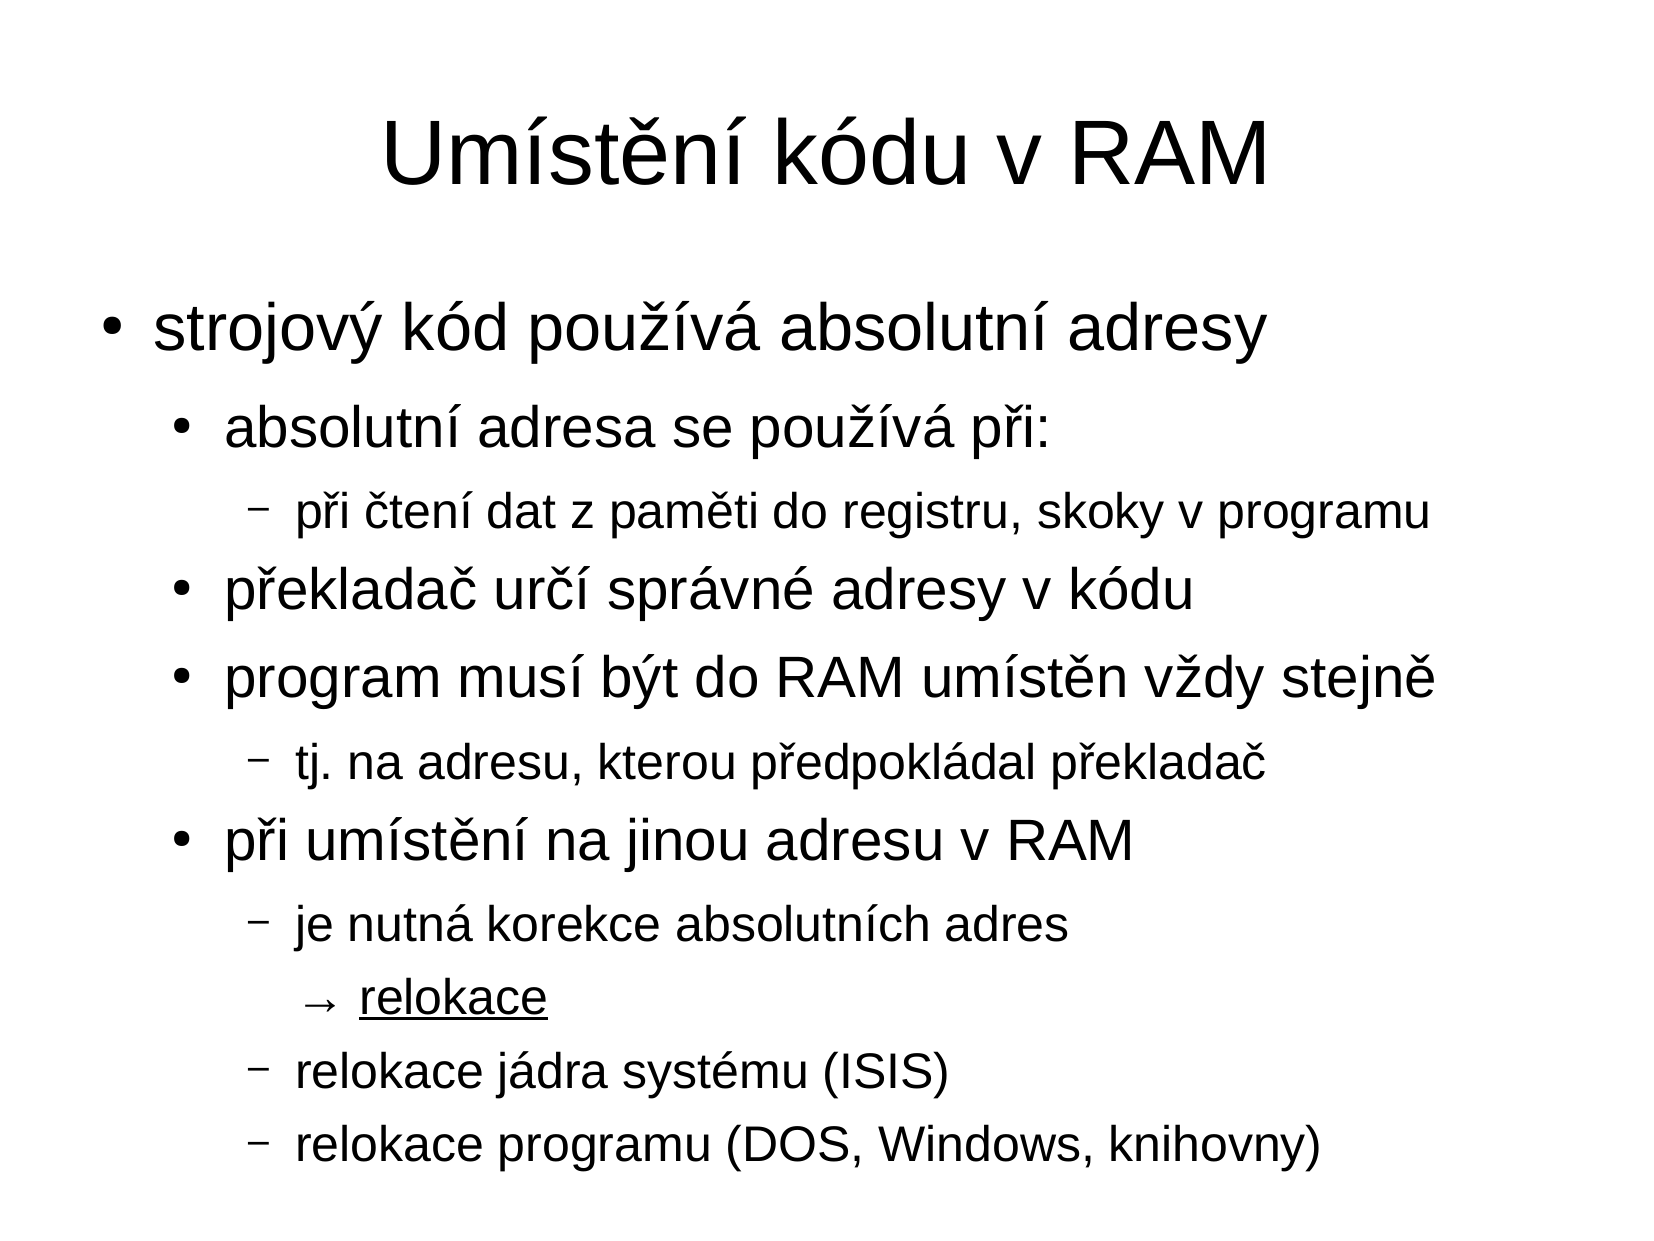

# Umístění kódu v RAM
strojový kód používá absolutní adresy
absolutní adresa se používá při:
při čtení dat z paměti do registru, skoky v programu
překladač určí správné adresy v kódu
program musí být do RAM umístěn vždy stejně
tj. na adresu, kterou předpokládal překladač
při umístění na jinou adresu v RAM
je nutná korekce absolutních adres
→ relokace
relokace jádra systému (ISIS)
relokace programu (DOS, Windows, knihovny)